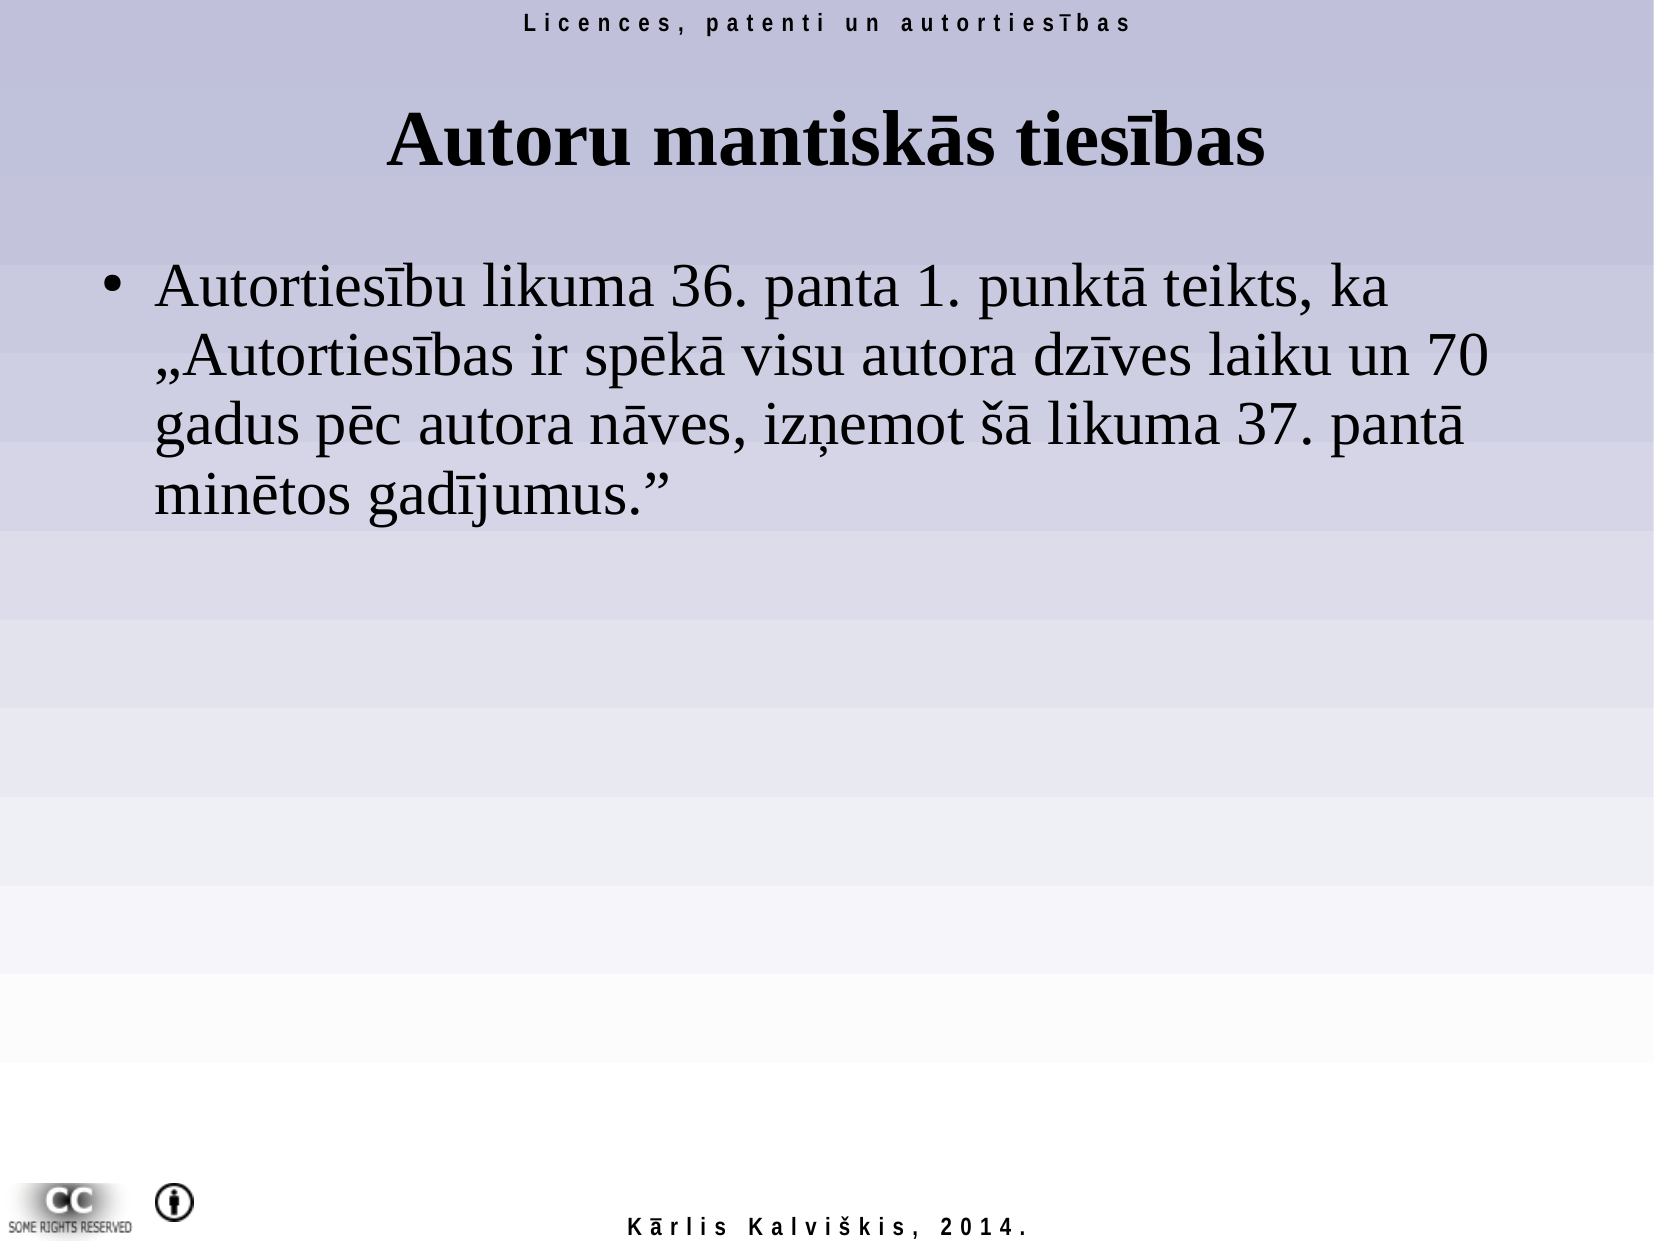

# Autoru mantiskās tiesības
Autortiesību likuma 36. panta 1. punktā teikts, ka „Autortiesības ir spēkā visu autora dzīves laiku un 70 gadus pēc autora nāves, izņemot šā likuma 37. pantā minētos gadījumus.”